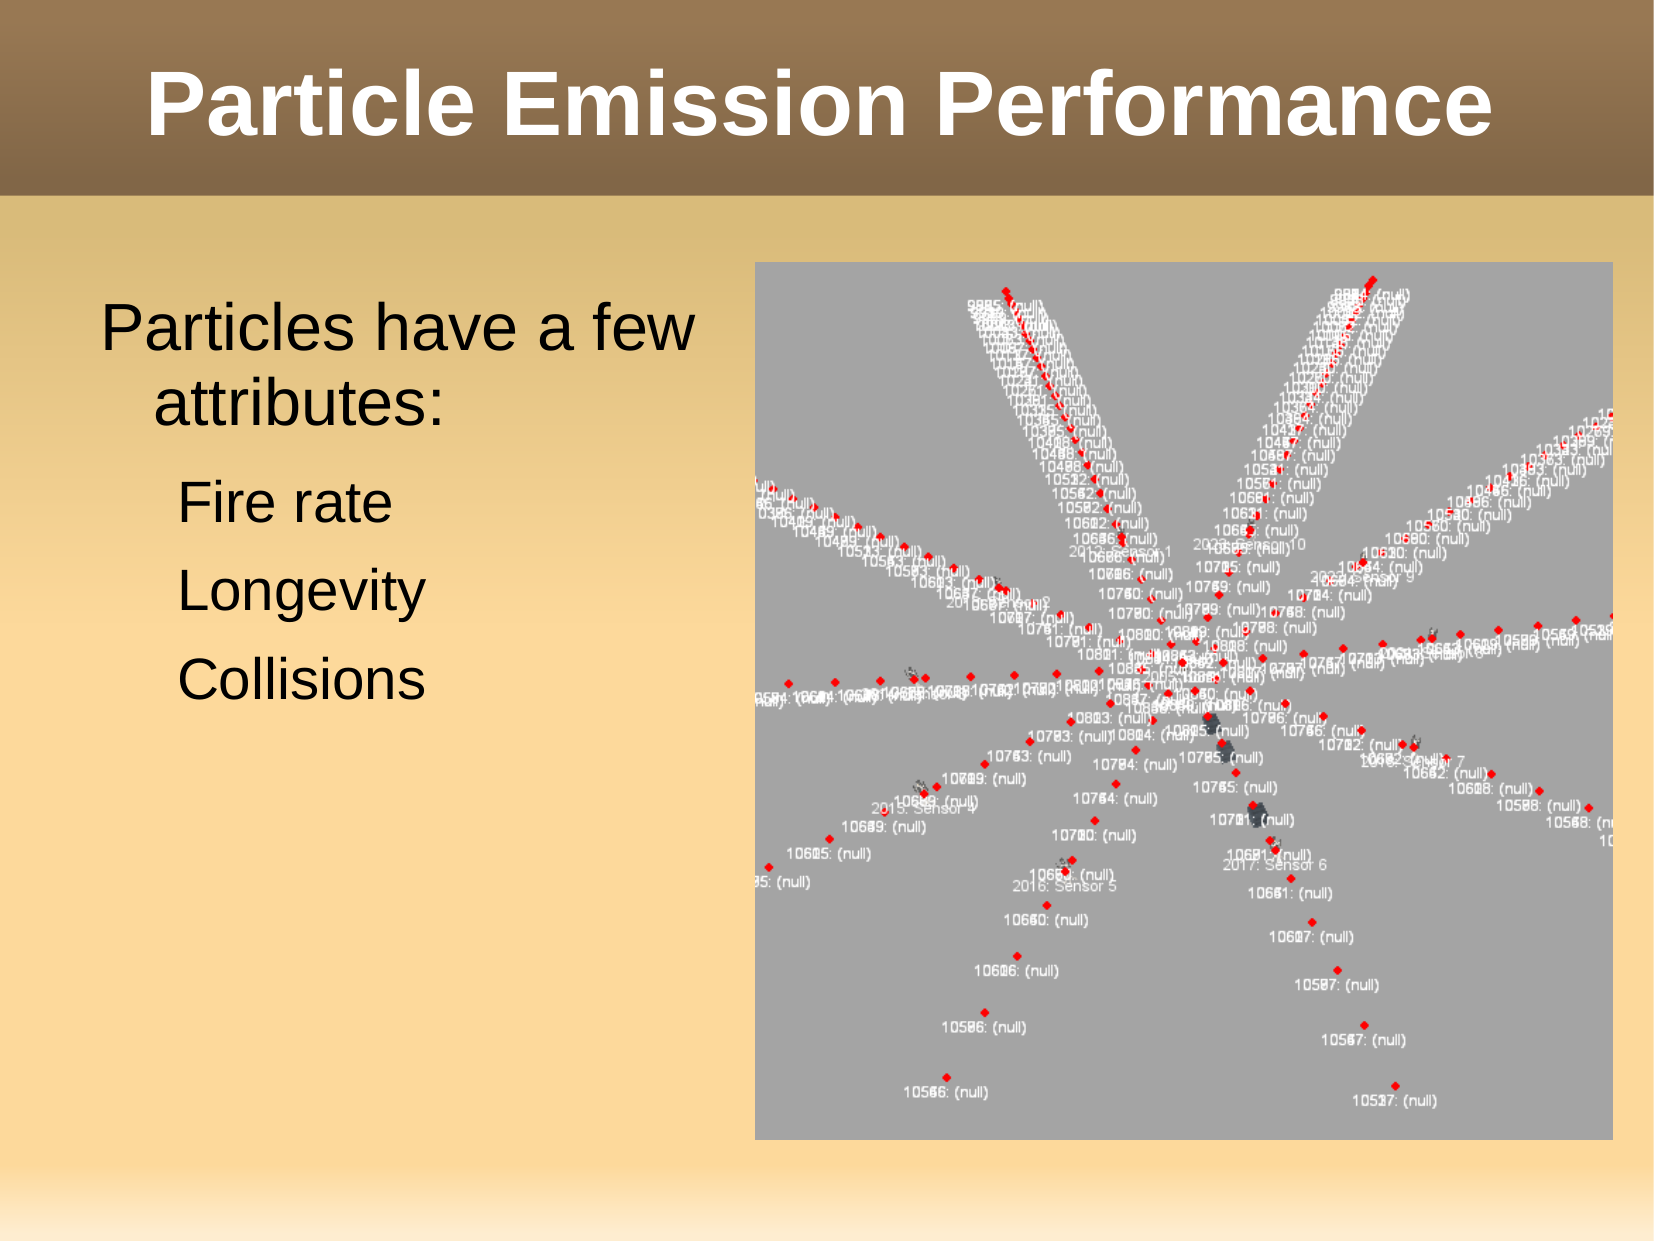

# Particle Emission Performance
Particles have a few attributes:
Fire rate
Longevity
Collisions